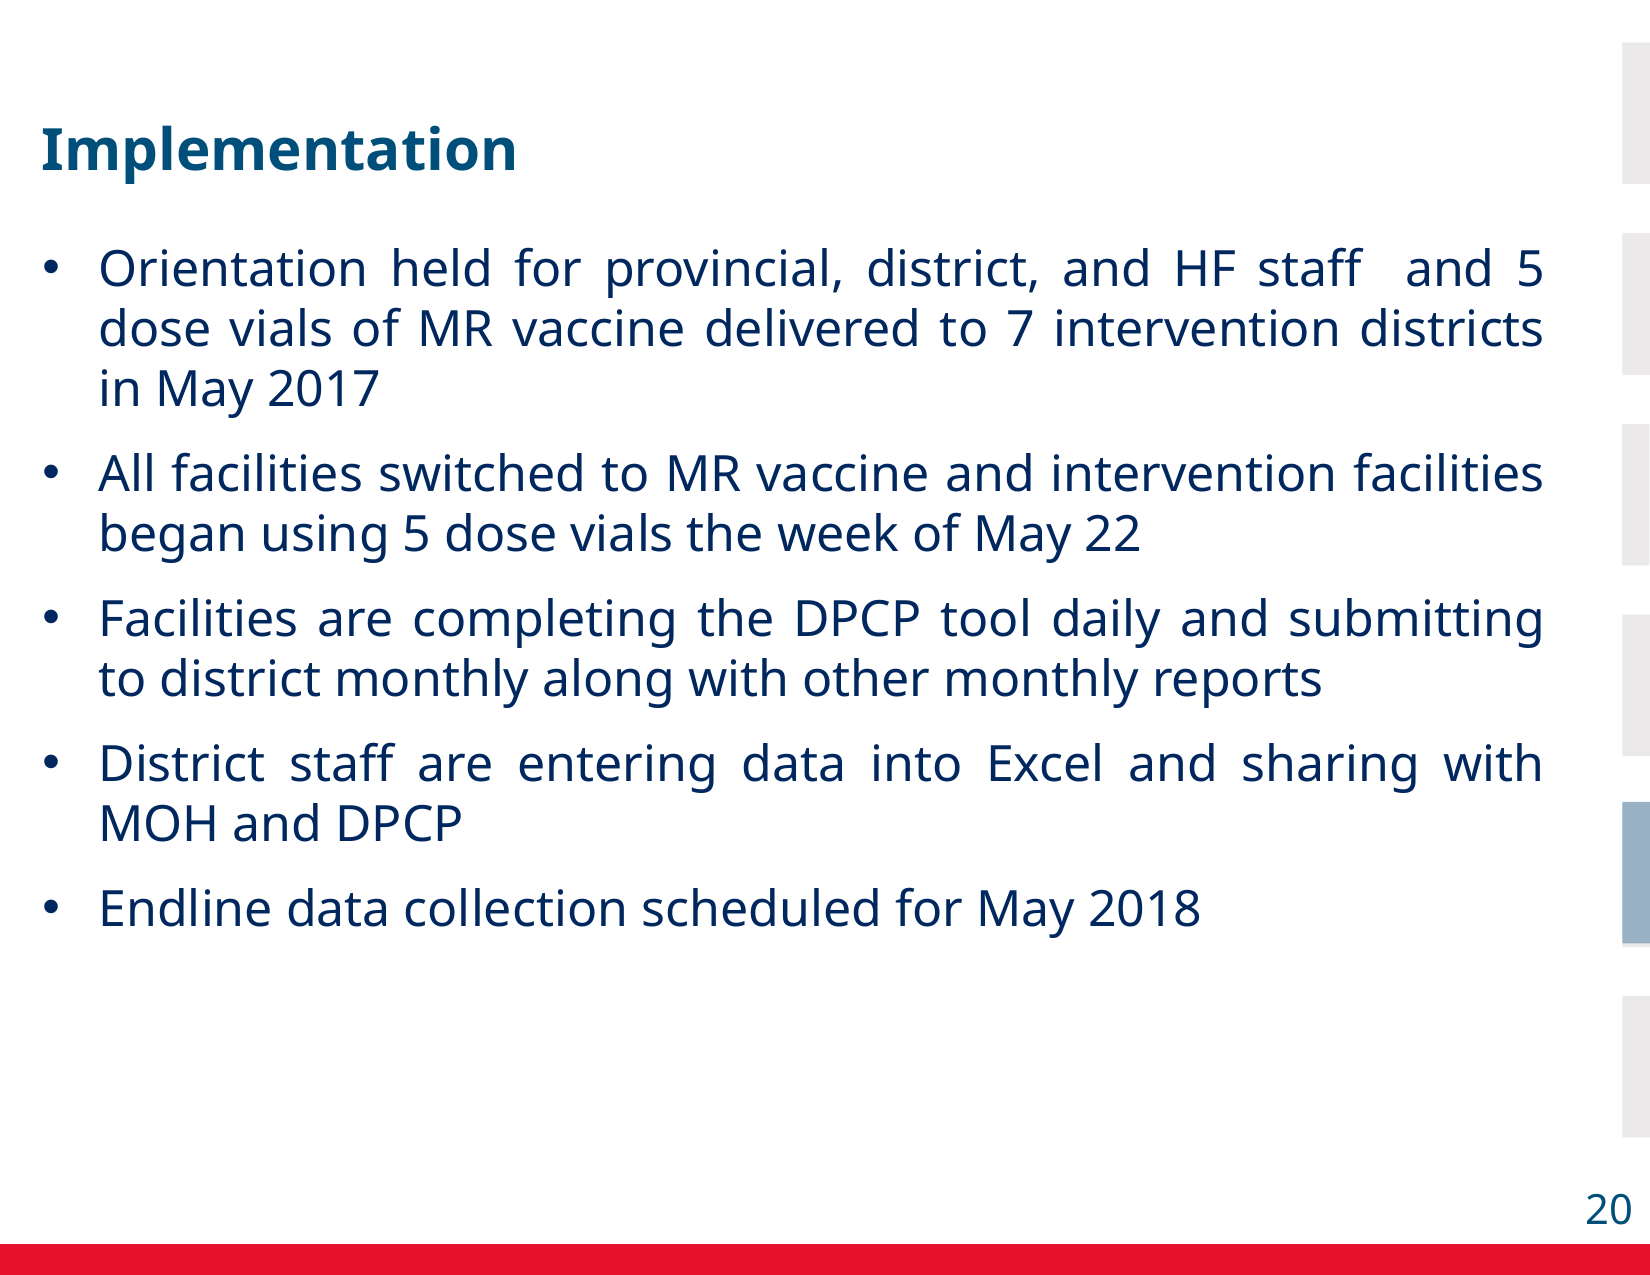

# Implementation
Orientation held for provincial, district, and HF staff and 5 dose vials of MR vaccine delivered to 7 intervention districts in May 2017
All facilities switched to MR vaccine and intervention facilities began using 5 dose vials the week of May 22
Facilities are completing the DPCP tool daily and submitting to district monthly along with other monthly reports
District staff are entering data into Excel and sharing with MOH and DPCP
Endline data collection scheduled for May 2018